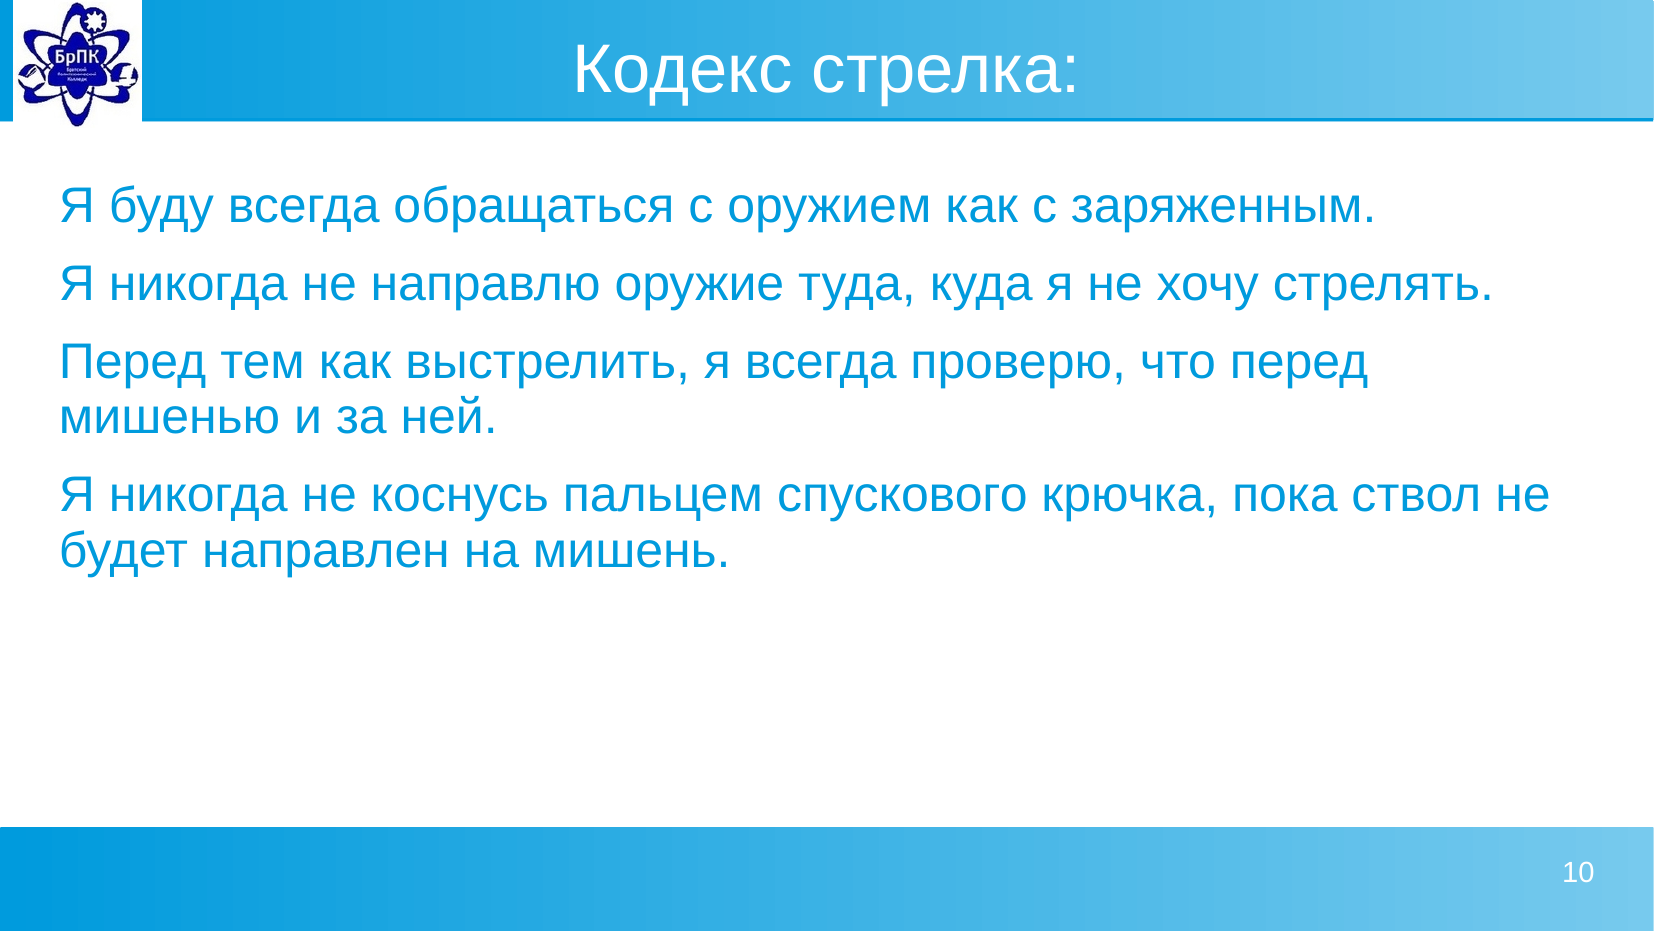

# Кодекс стрелка:
Я буду всегда обращаться с оружием как с заряженным.
Я никогда не направлю оружие туда, куда я не хочу стрелять.
Перед тем как выстрелить, я всегда проверю, что перед мишенью и за ней.
Я никогда не коснусь пальцем спускового крючка, пока ствол не будет направлен на мишень.
10